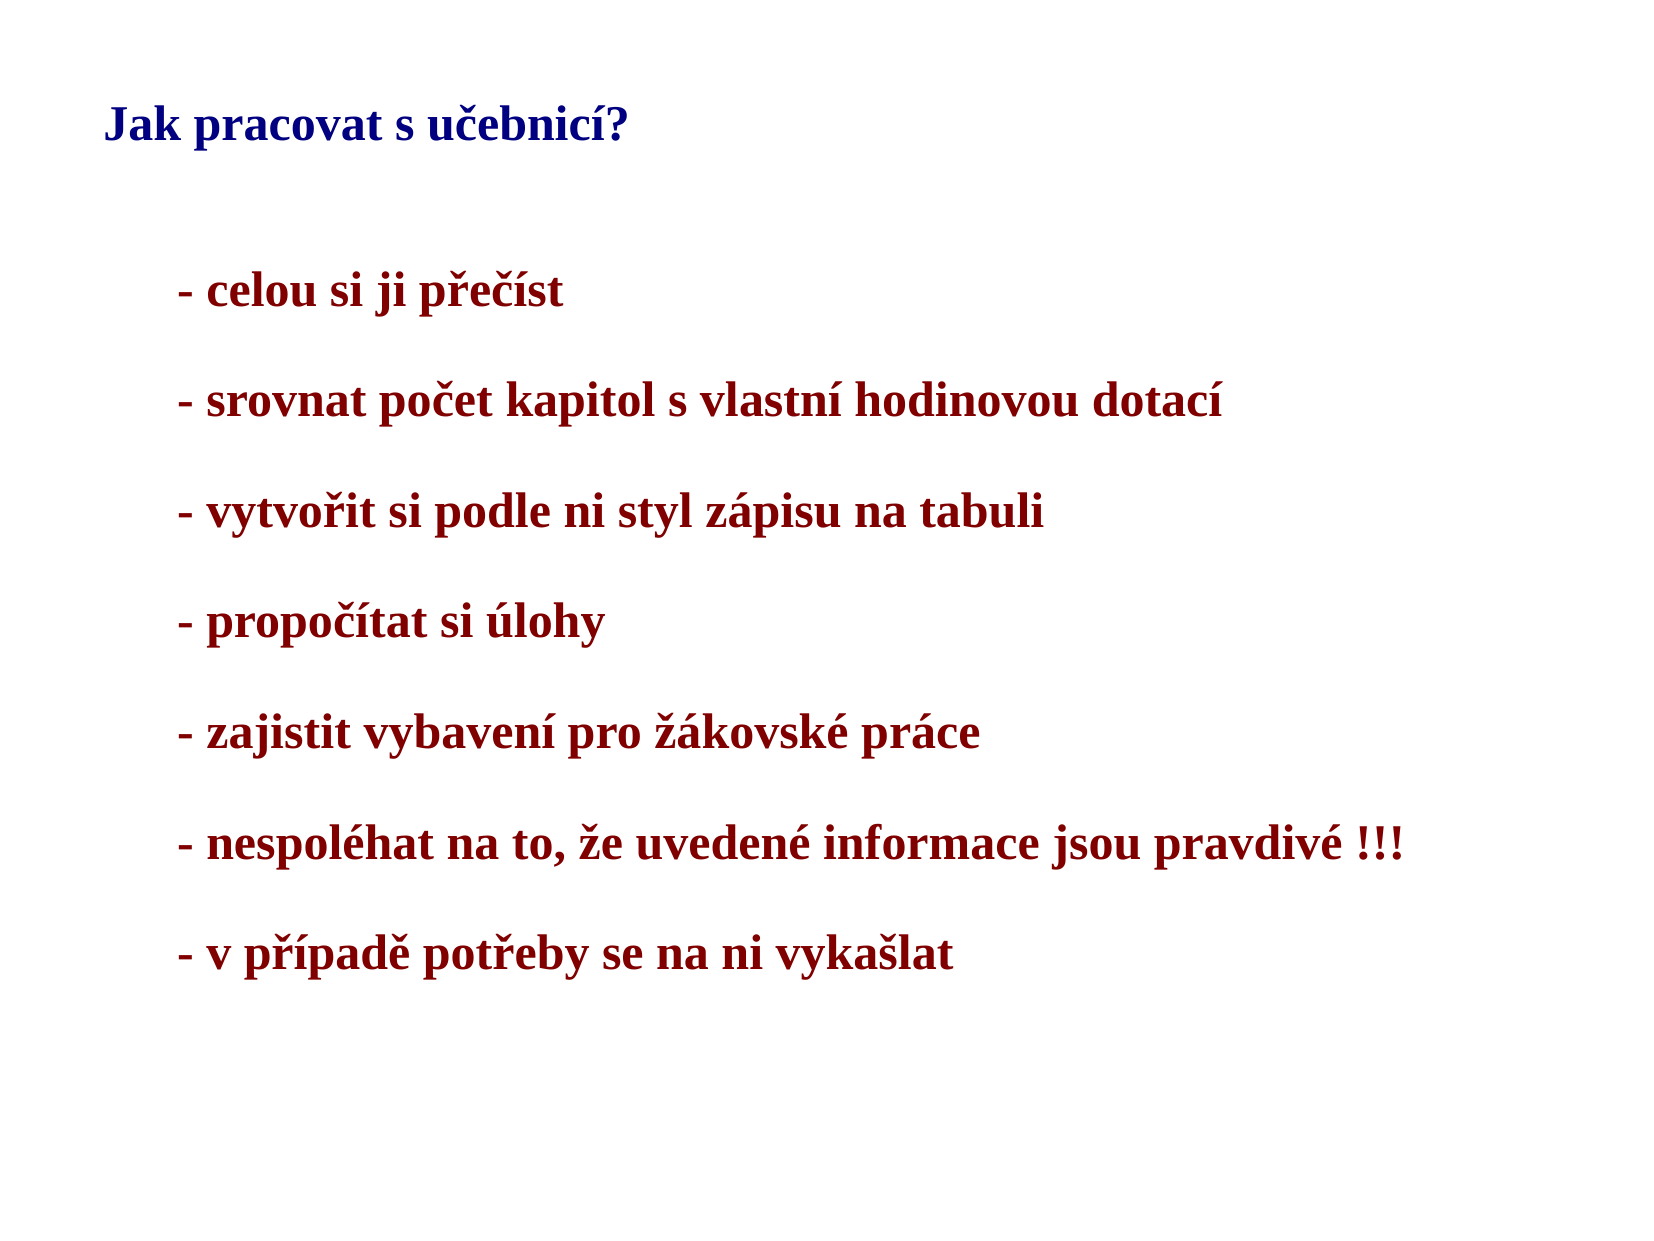

Jak pracovat s učebnicí?
	- celou si ji přečíst
	- srovnat počet kapitol s vlastní hodinovou dotací
	- vytvořit si podle ni styl zápisu na tabuli
	- propočítat si úlohy
	- zajistit vybavení pro žákovské práce
	- nespoléhat na to, že uvedené informace jsou pravdivé !!!
	- v případě potřeby se na ni vykašlat